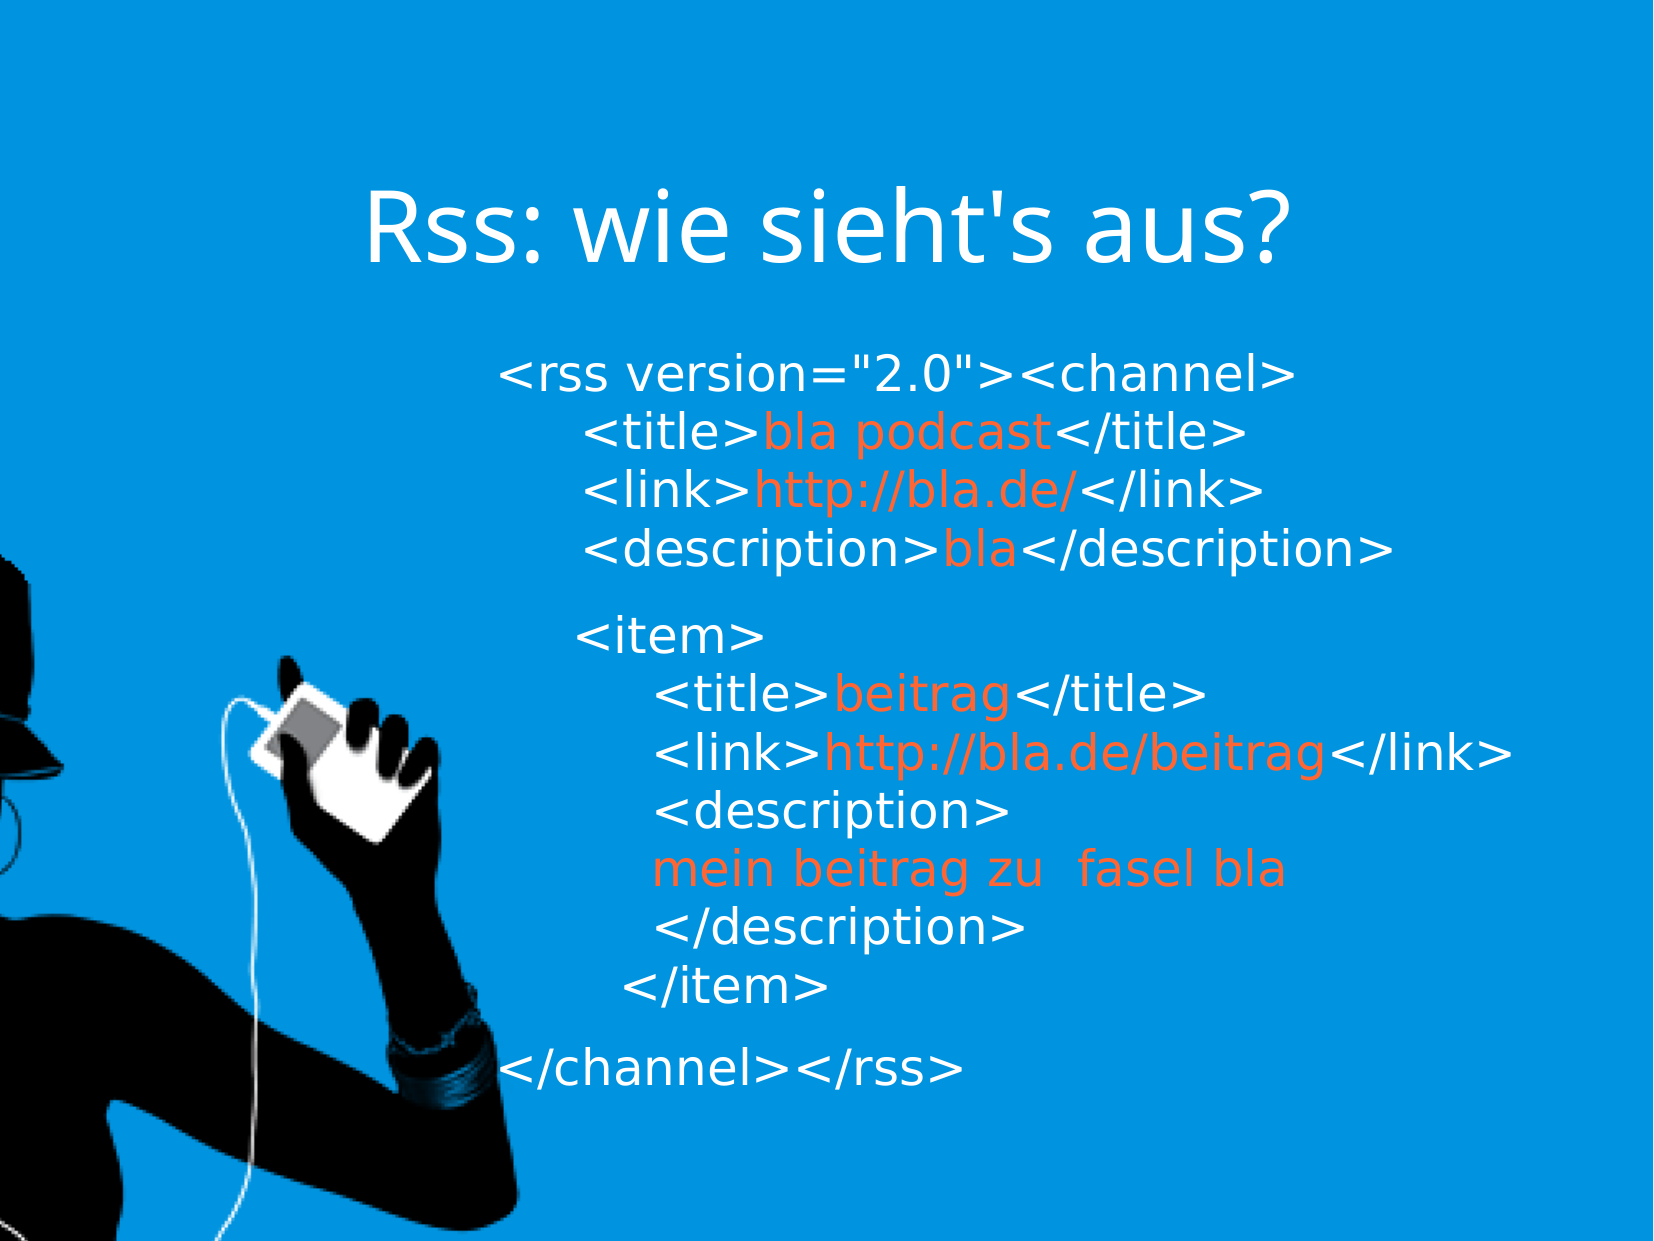

# Rss: wie sieht's aus?
<rss version="2.0"><channel>
 <title>bla podcast</title>
 <link>http://bla.de/</link>
 <description>bla</description>
<item>
 <title>beitrag</title>
 <link>http://bla.de/beitrag</link>
 <description>
 mein beitrag zu fasel bla
 </description>
</item>
</channel></rss>